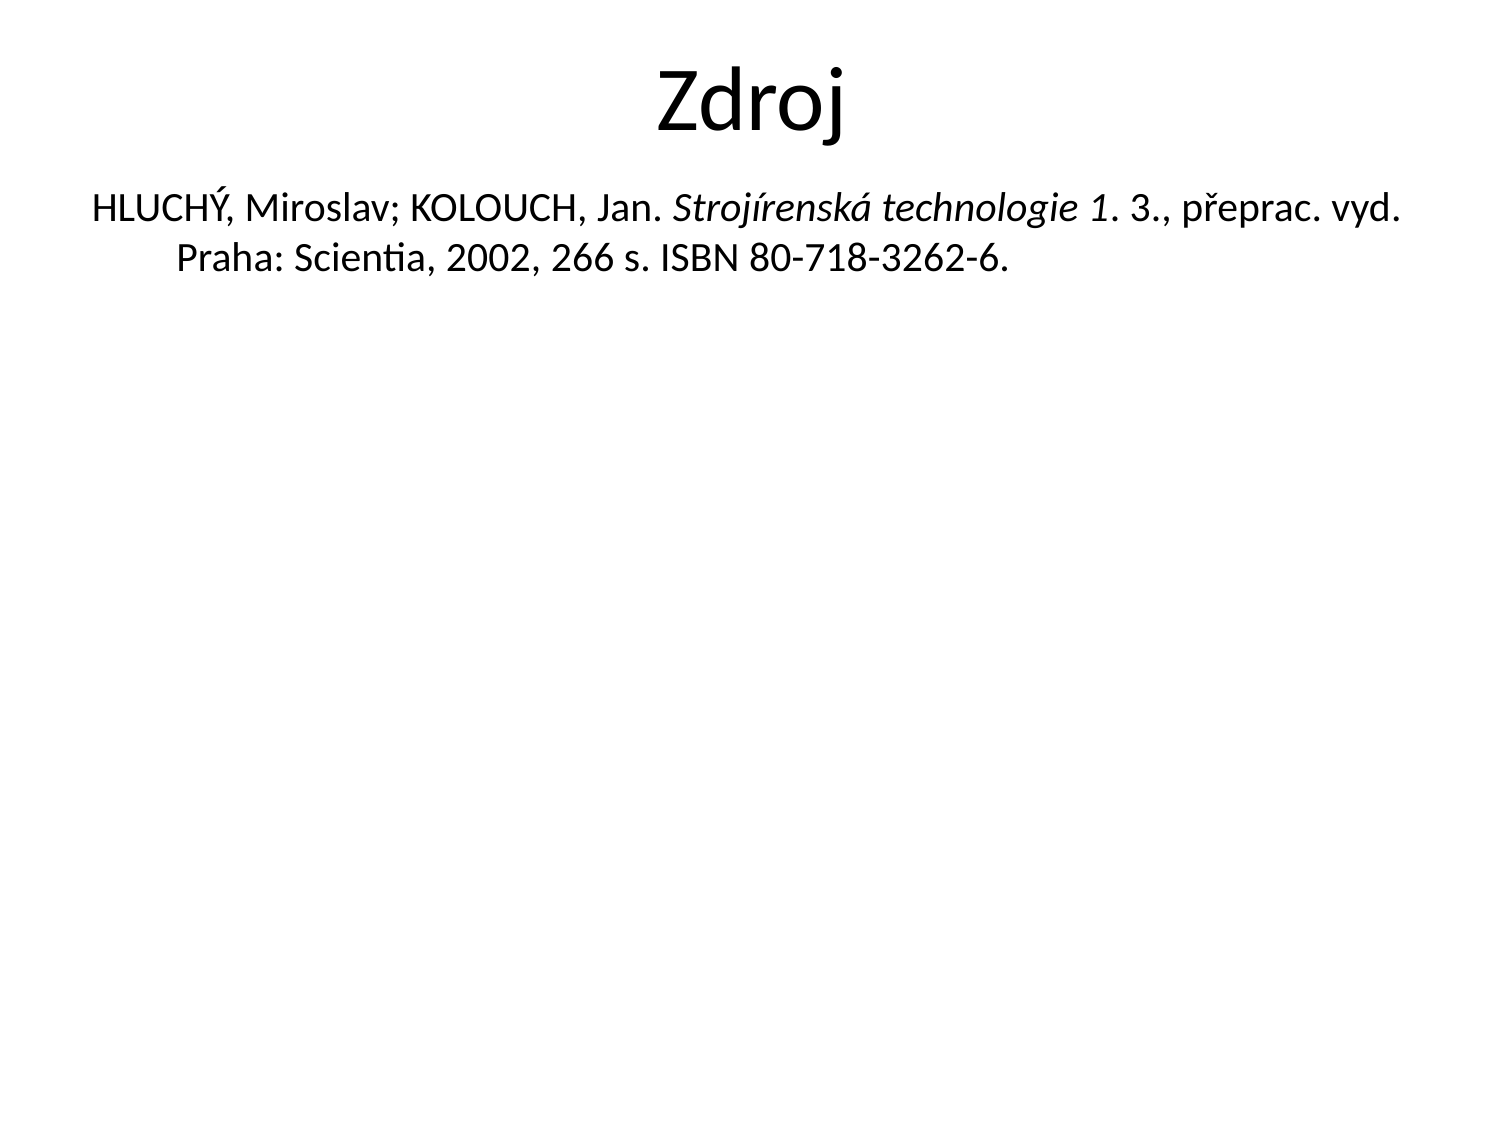

# Zdroj
HLUCHÝ, Miroslav; KOLOUCH, Jan. Strojírenská technologie 1. 3., přeprac. vyd. Praha: Scientia, 2002, 266 s. ISBN 80-718-3262-6.